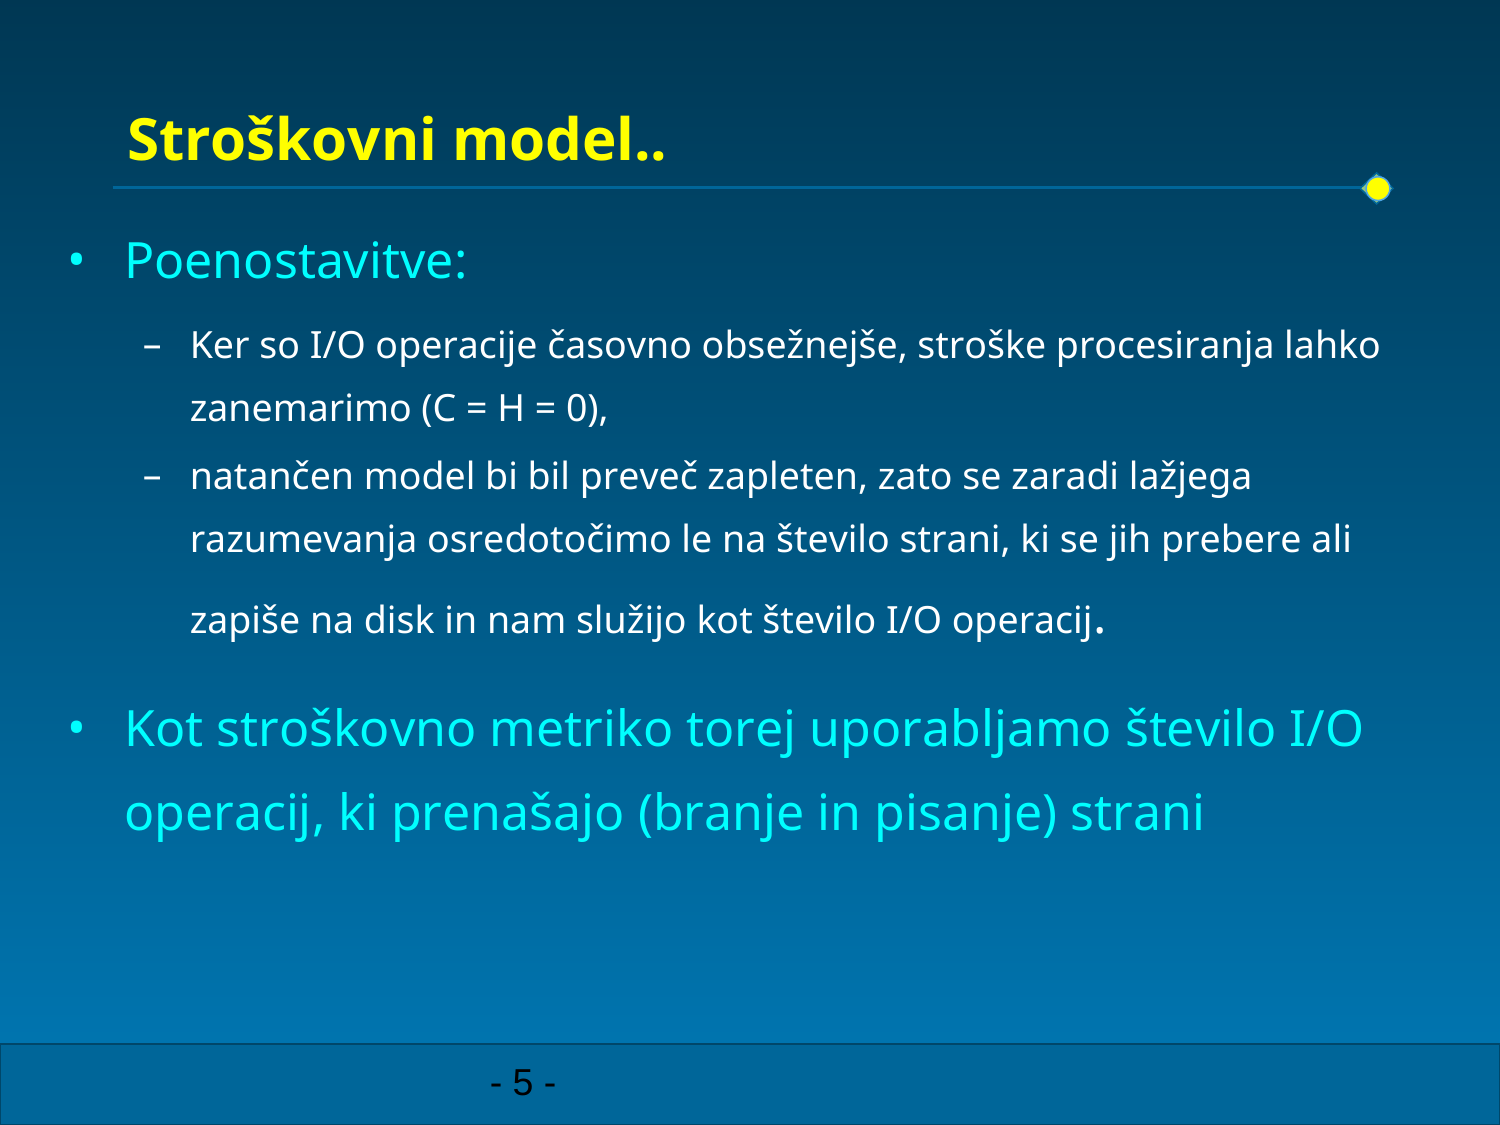

# Stroškovni model..
Poenostavitve:
Ker so I/O operacije časovno obsežnejše, stroške procesiranja lahko zanemarimo (C = H = 0),
natančen model bi bil preveč zapleten, zato se zaradi lažjega razumevanja osredotočimo le na število strani, ki se jih prebere ali zapiše na disk in nam služijo kot število I/O operacij.
Kot stroškovno metriko torej uporabljamo število I/O operacij, ki prenašajo (branje in pisanje) strani